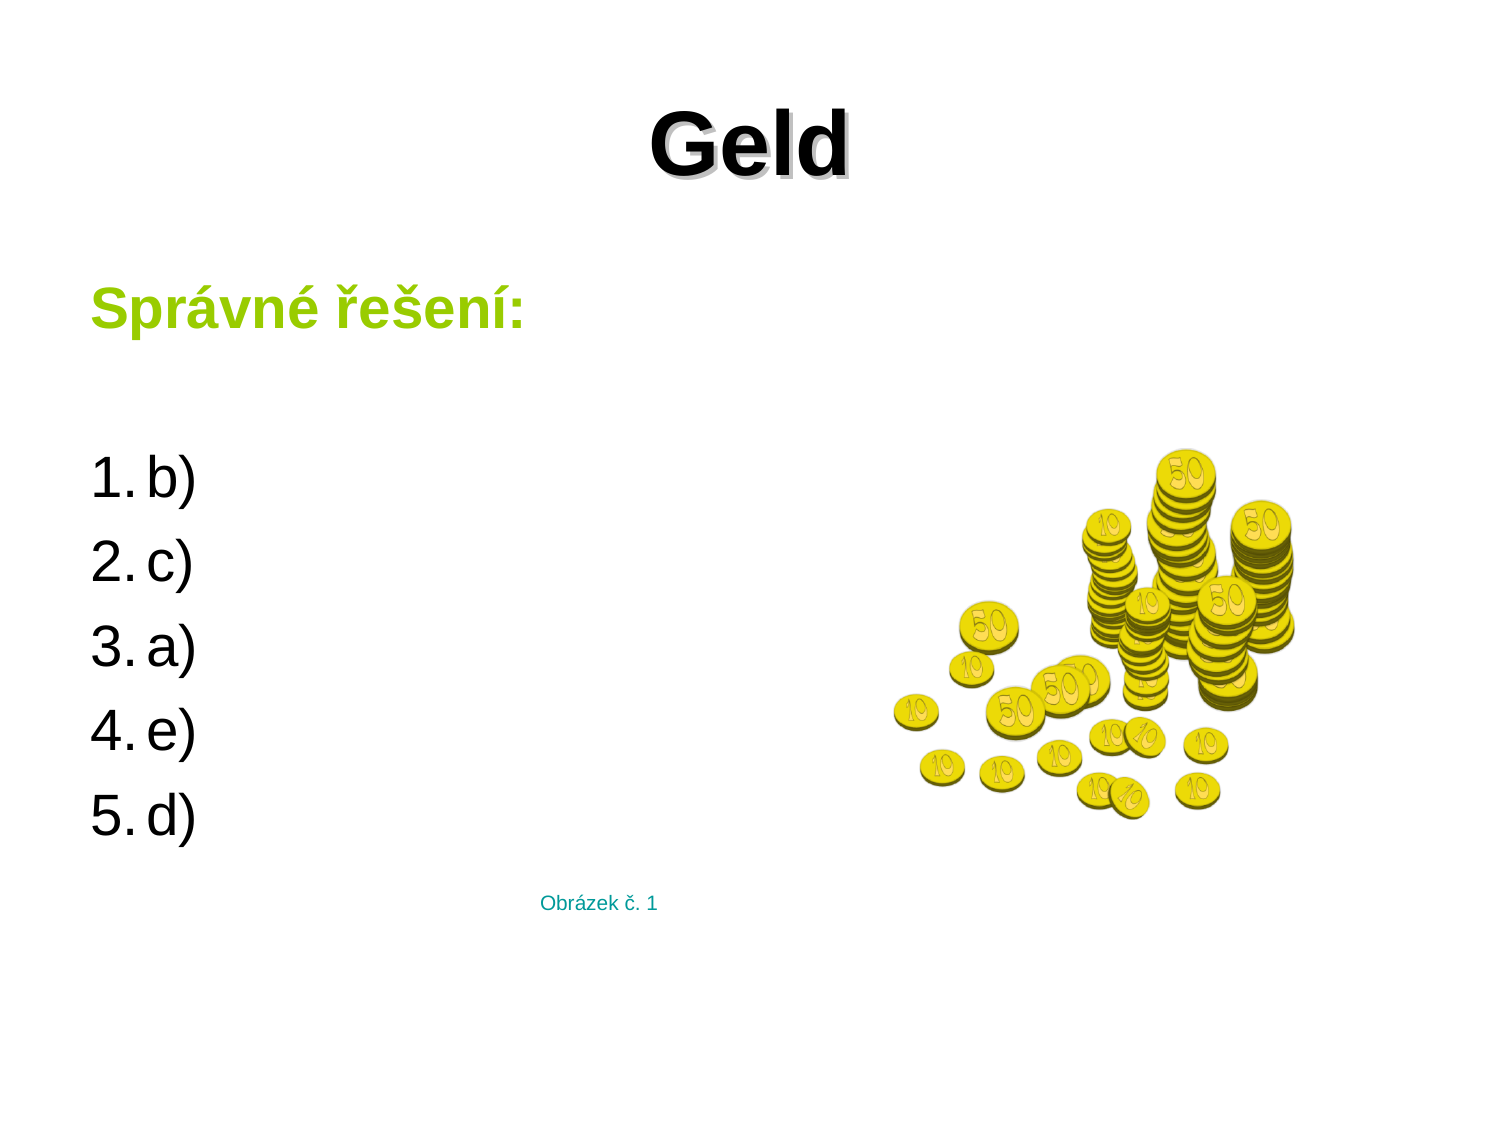

# Geld
Správné řešení:
b)
c)
a)
e)
d)
				Obrázek č. 1